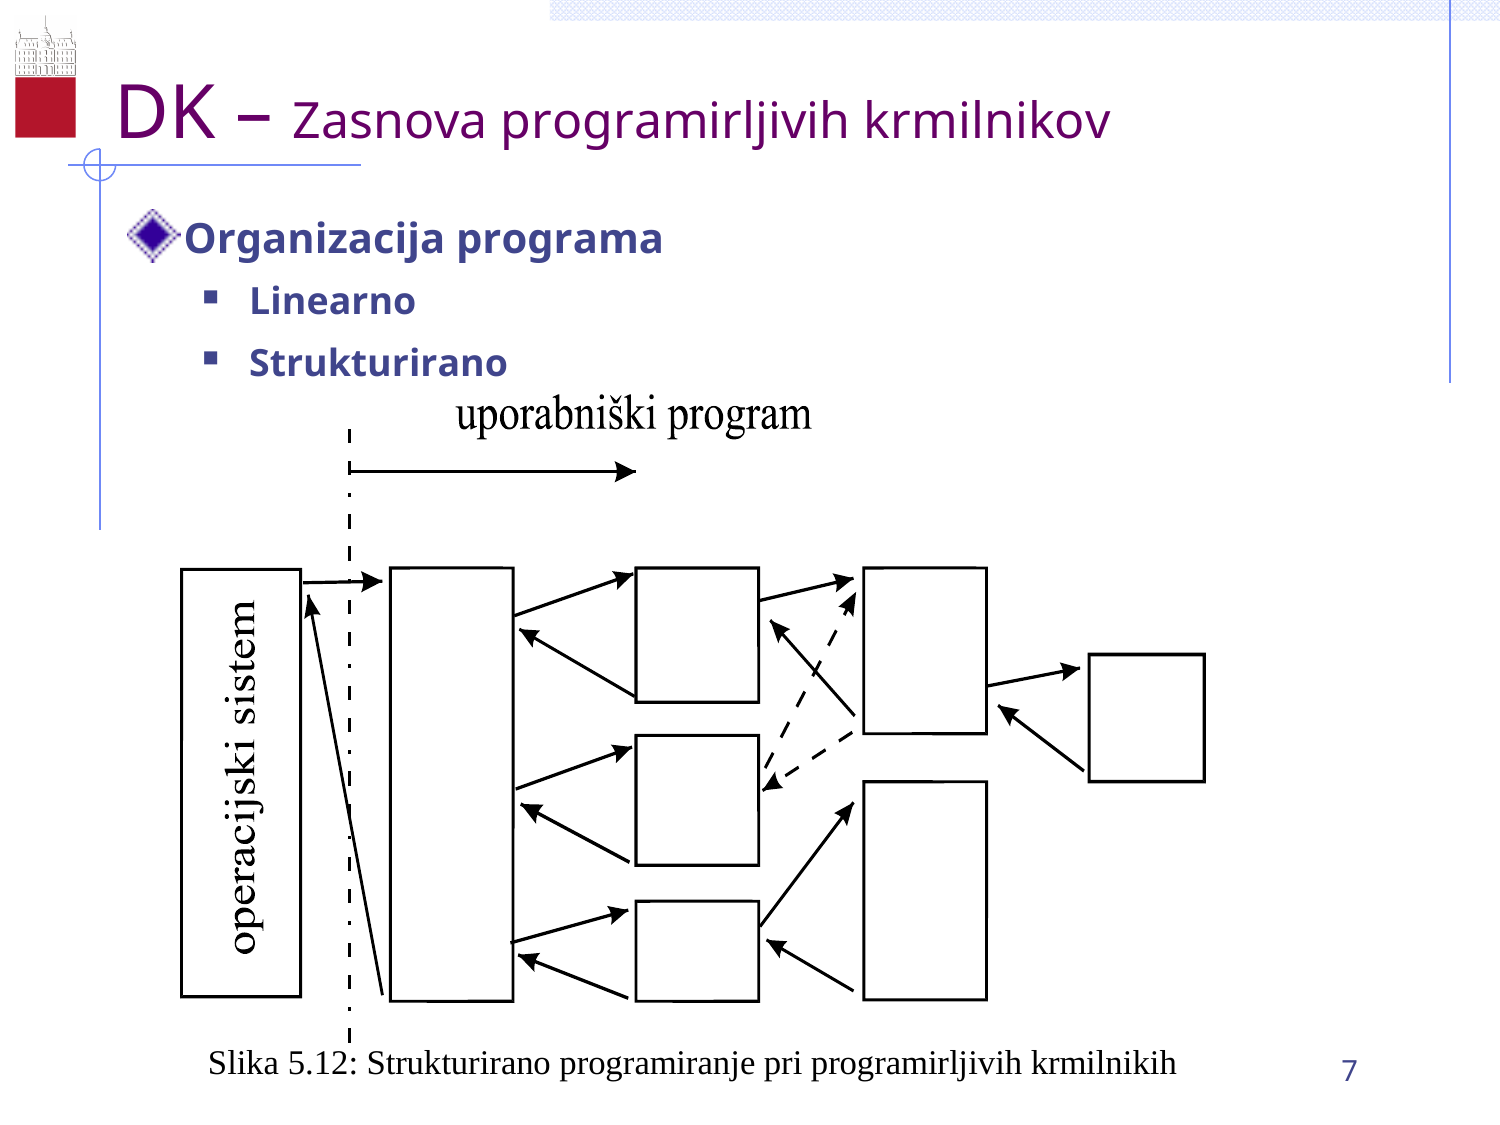

DK – Zasnova programirljivih krmilnikov
# Organizacija programa
Linearno
Strukturirano